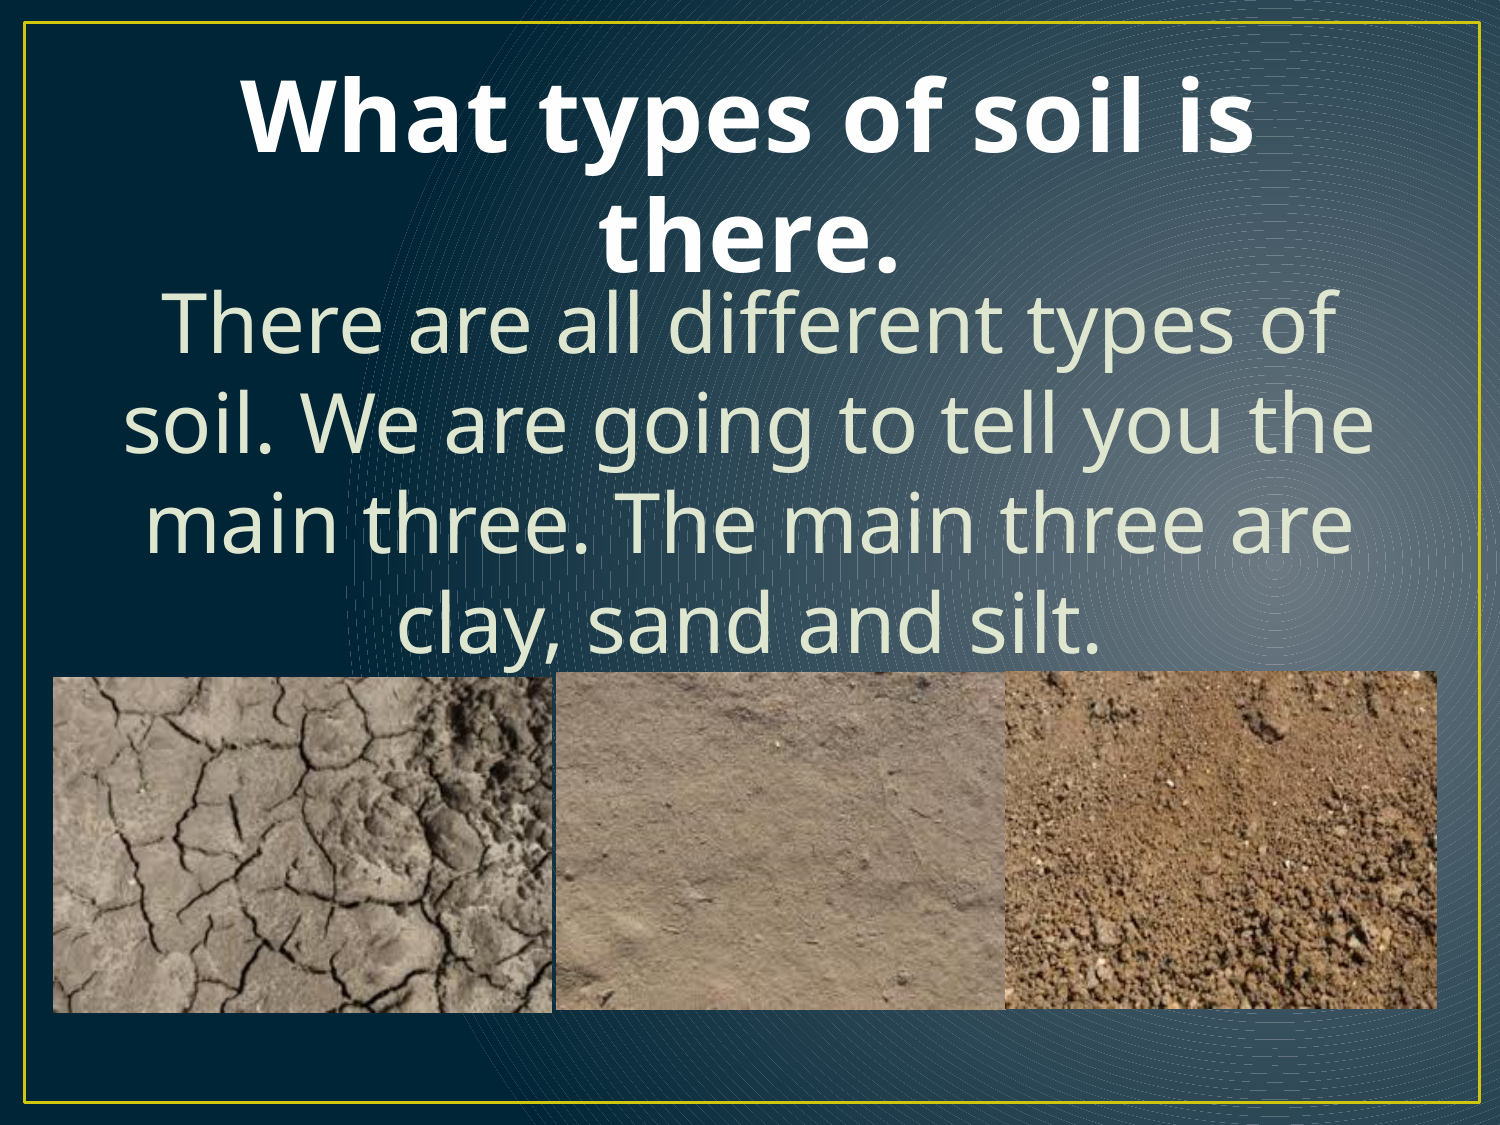

# What types of soil is there.
There are all different types of soil. We are going to tell you the main three. The main three are clay, sand and silt.